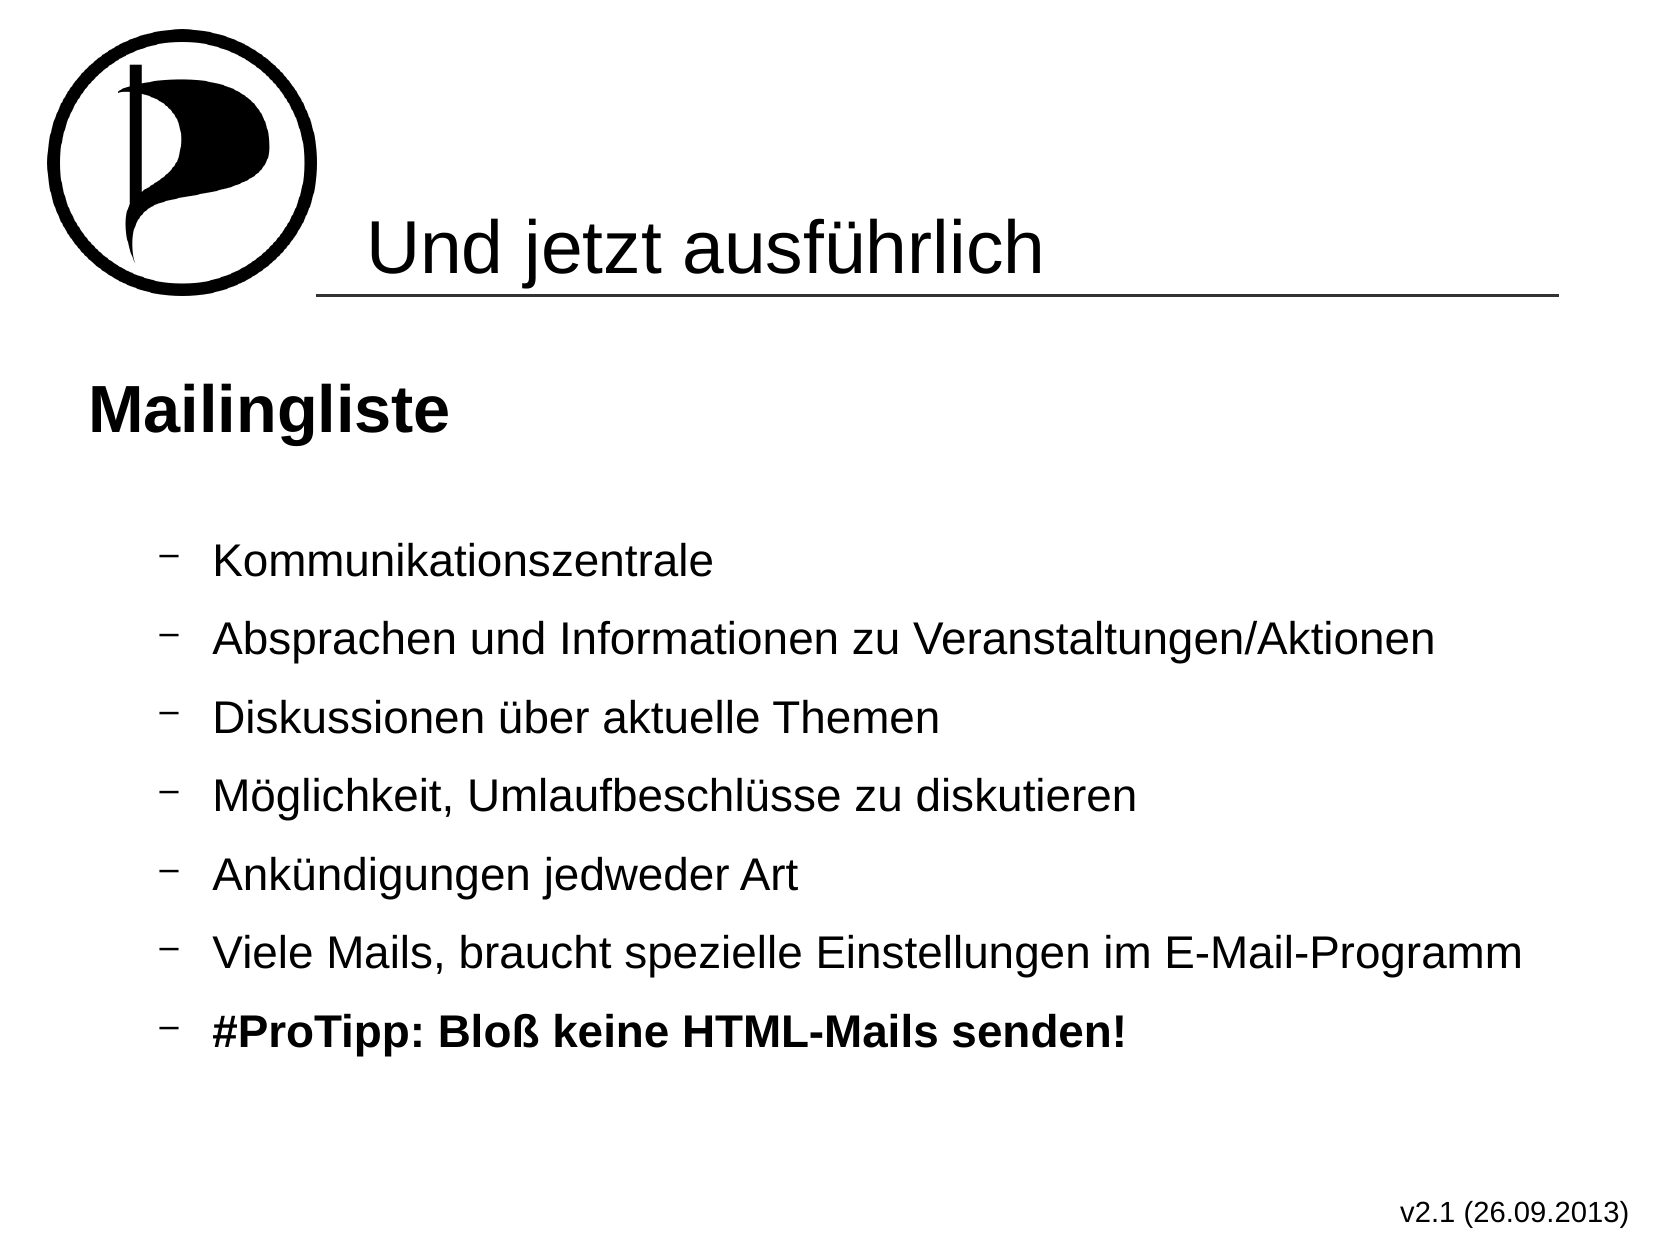

Und jetzt ausführlich
# Mailingliste
Kommunikationszentrale
Absprachen und Informationen zu Veranstaltungen/Aktionen
Diskussionen über aktuelle Themen
Möglichkeit, Umlaufbeschlüsse zu diskutieren
Ankündigungen jedweder Art
Viele Mails, braucht spezielle Einstellungen im E-Mail-Programm
#ProTipp: Bloß keine HTML-Mails senden!
v2.1 (26.09.2013)